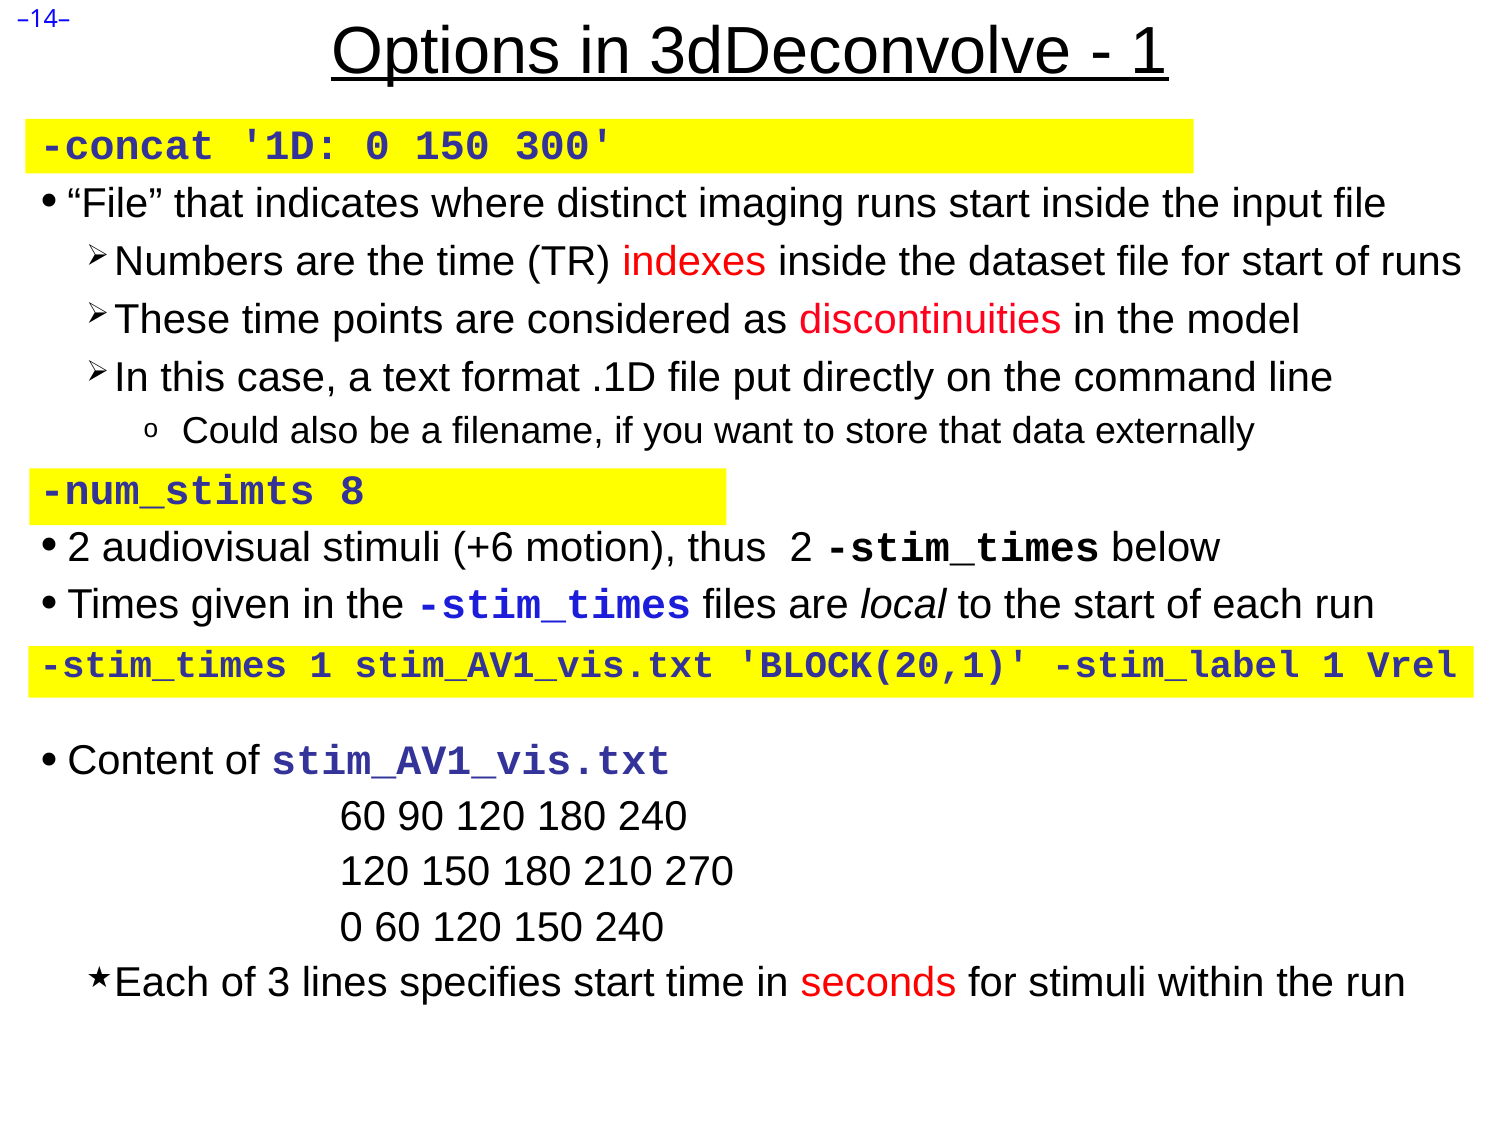

# Options in 3dDeconvolve - 1
-concat '1D: 0 150 300'
“File” that indicates where distinct imaging runs start inside the input file
Numbers are the time (TR) indexes inside the dataset file for start of runs
These time points are considered as discontinuities in the model
In this case, a text format .1D file put directly on the command line
 Could also be a filename, if you want to store that data externally
-num_stimts 8
2 audiovisual stimuli (+6 motion), thus 2 -stim_times below
Times given in the -stim_times files are local to the start of each run
-stim_times 1 stim_AV1_vis.txt 'BLOCK(20,1)' -stim_label 1 Vrel
Content of stim_AV1_vis.txt
			60 90 120 180 240
			120 150 180 210 270
			0 60 120 150 240
Each of 3 lines specifies start time in seconds for stimuli within the run